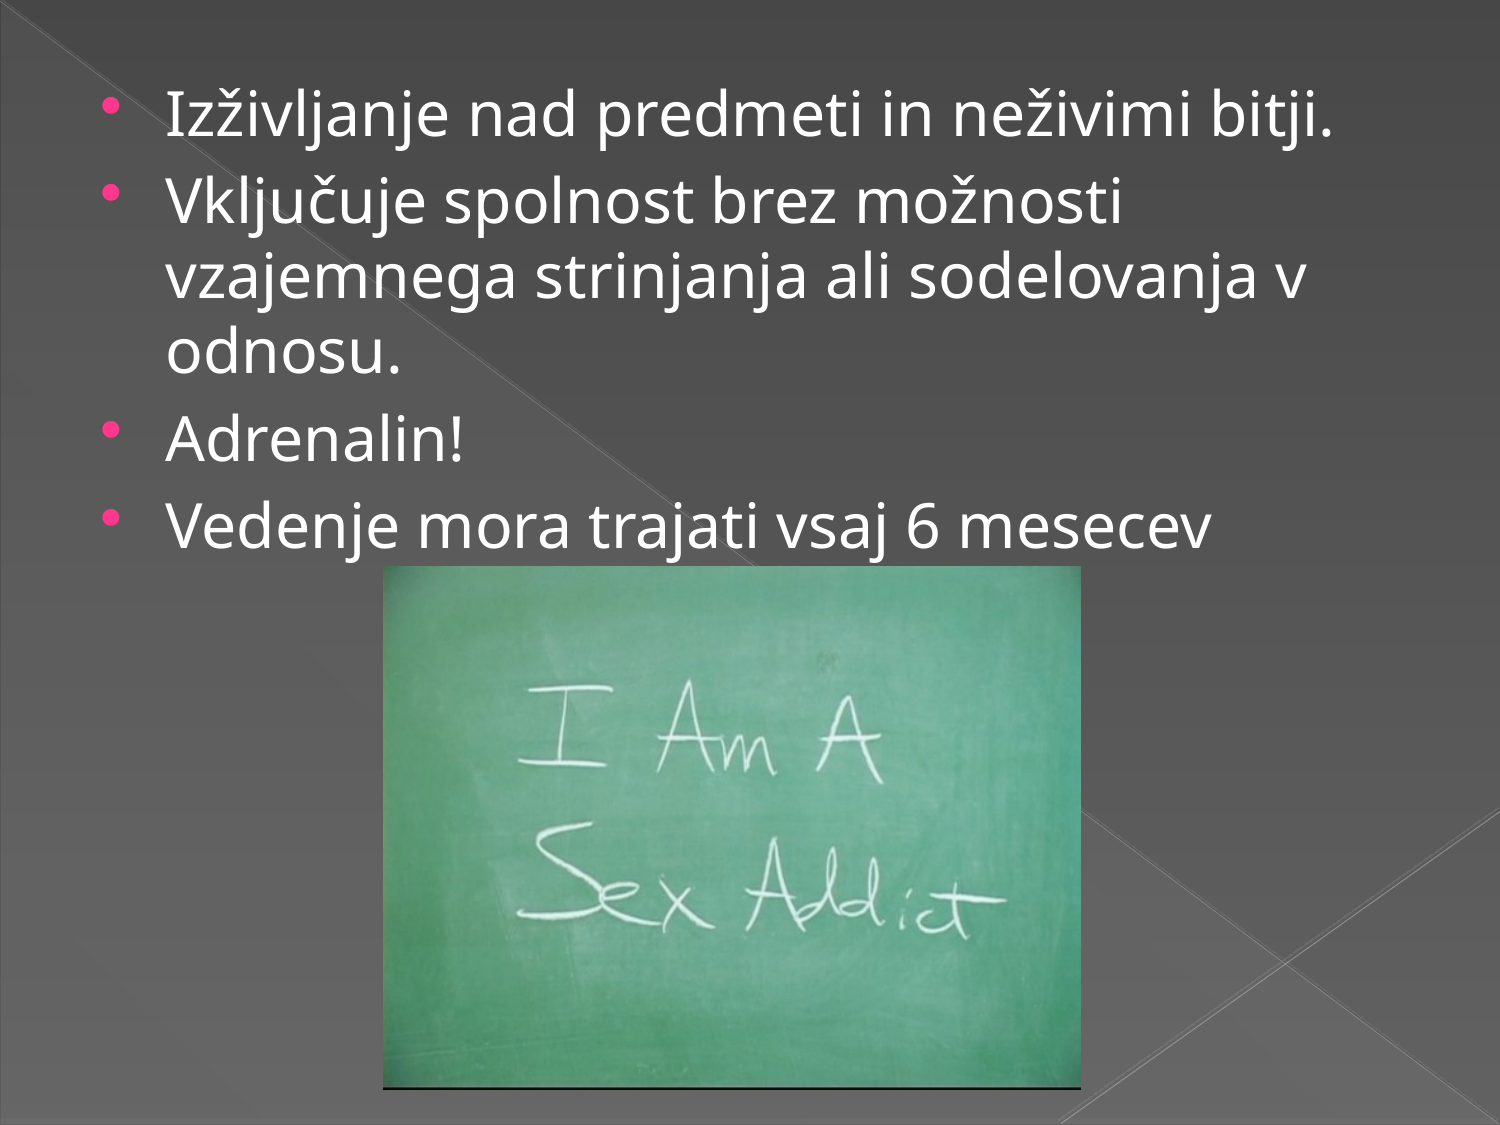

# Izživljanje nad predmeti in neživimi bitji.
Vključuje spolnost brez možnosti vzajemnega strinjanja ali sodelovanja v odnosu.
Adrenalin!
Vedenje mora trajati vsaj 6 mesecev